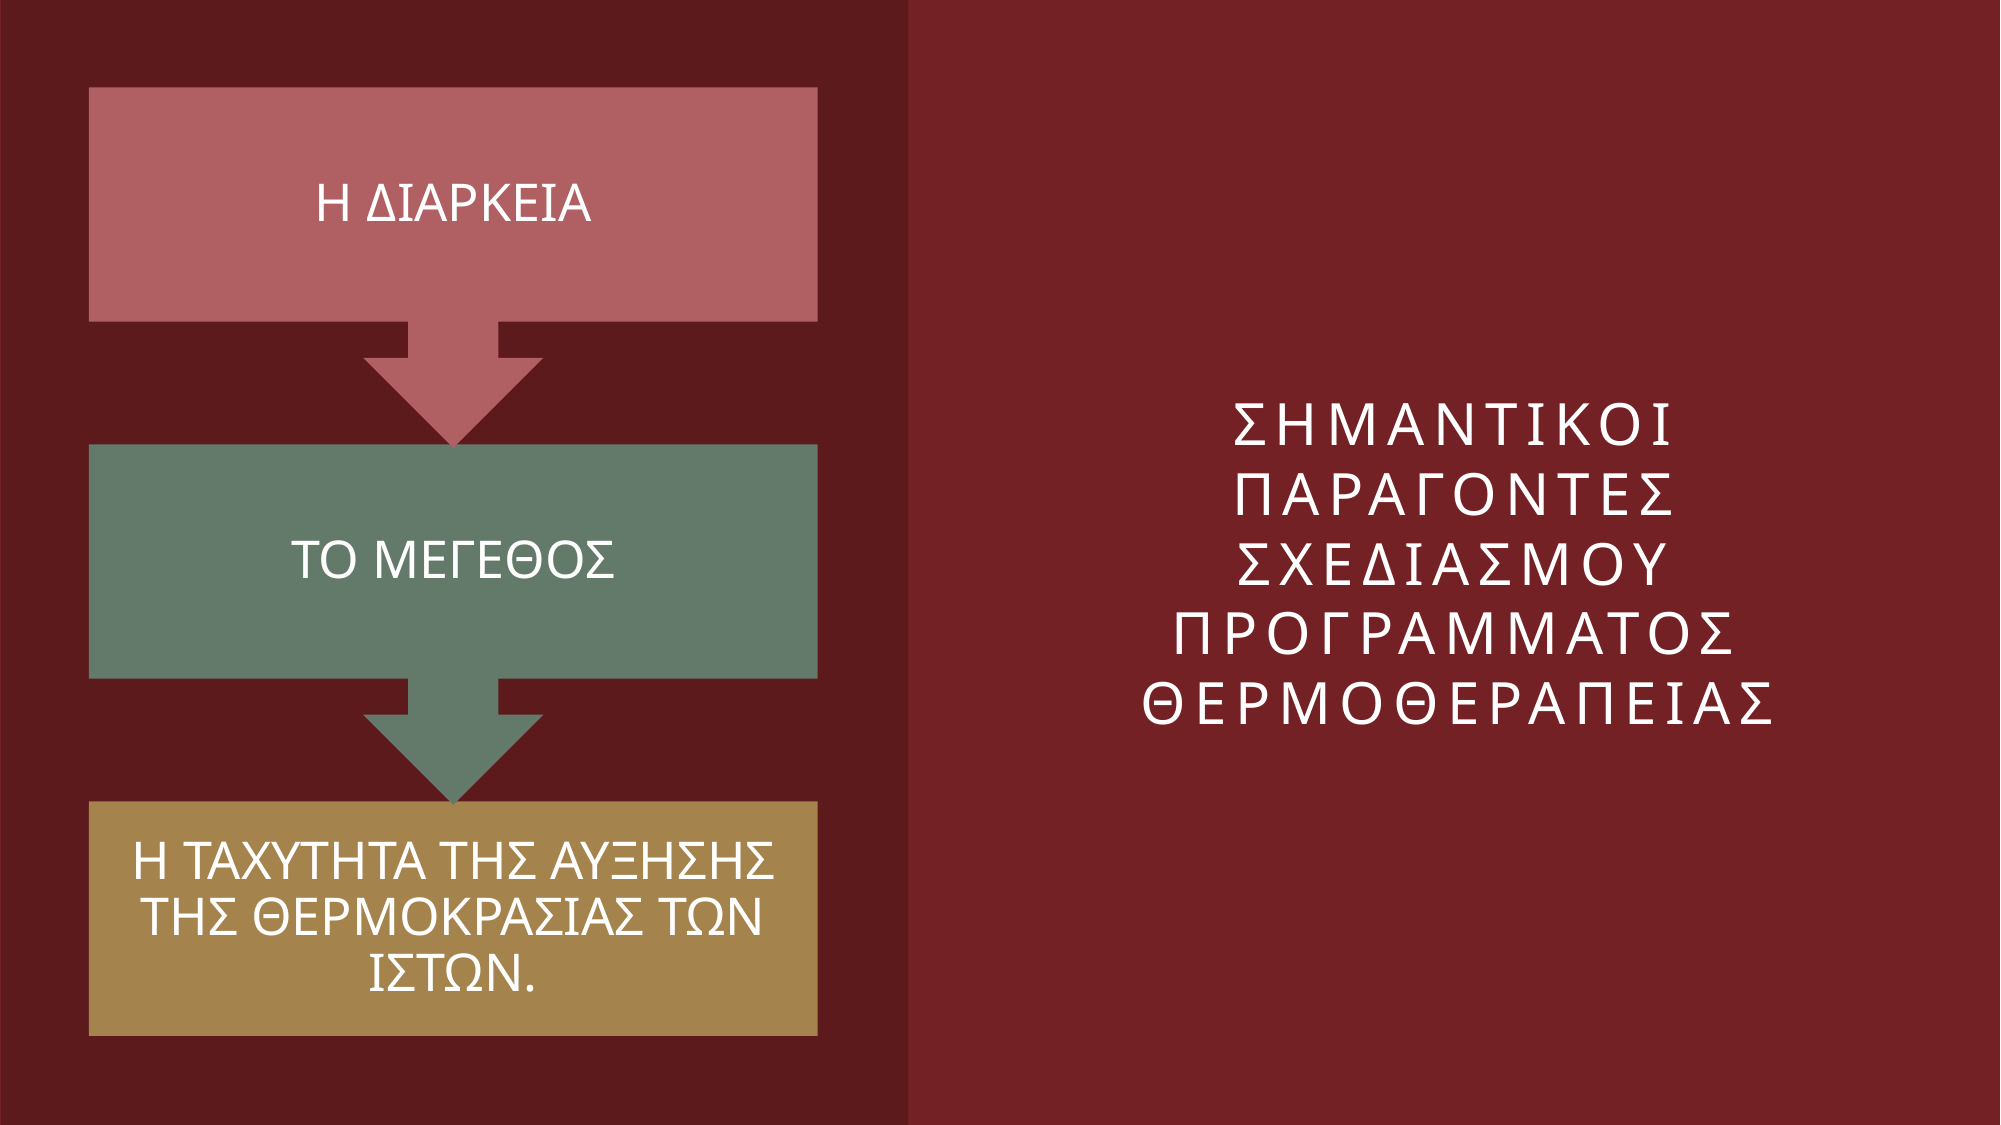

Η ΔΙΑΡΚΕΙΑ
ΤΟ ΜΕΓΕΘΟΣ
Η ΤΑΧΥΤΗΤΑ ΤΗΣ ΑΥΞΗΣΗΣ ΤΗΣ ΘΕΡΜΟΚΡΑΣΙΑΣ ΤΩΝ ΙΣΤΩΝ.
# ΣΗΜΑΝΤΙΚΟΙ ΠΑΡΑΓΟΝΤΕΣ ΣΧΕΔΙΑΣΜΟΥ ΠΡΟΓΡΑΜΜΑΤΟΣ ΘΕΡΜΟΘΕΡΑΠΕΙΑΣ